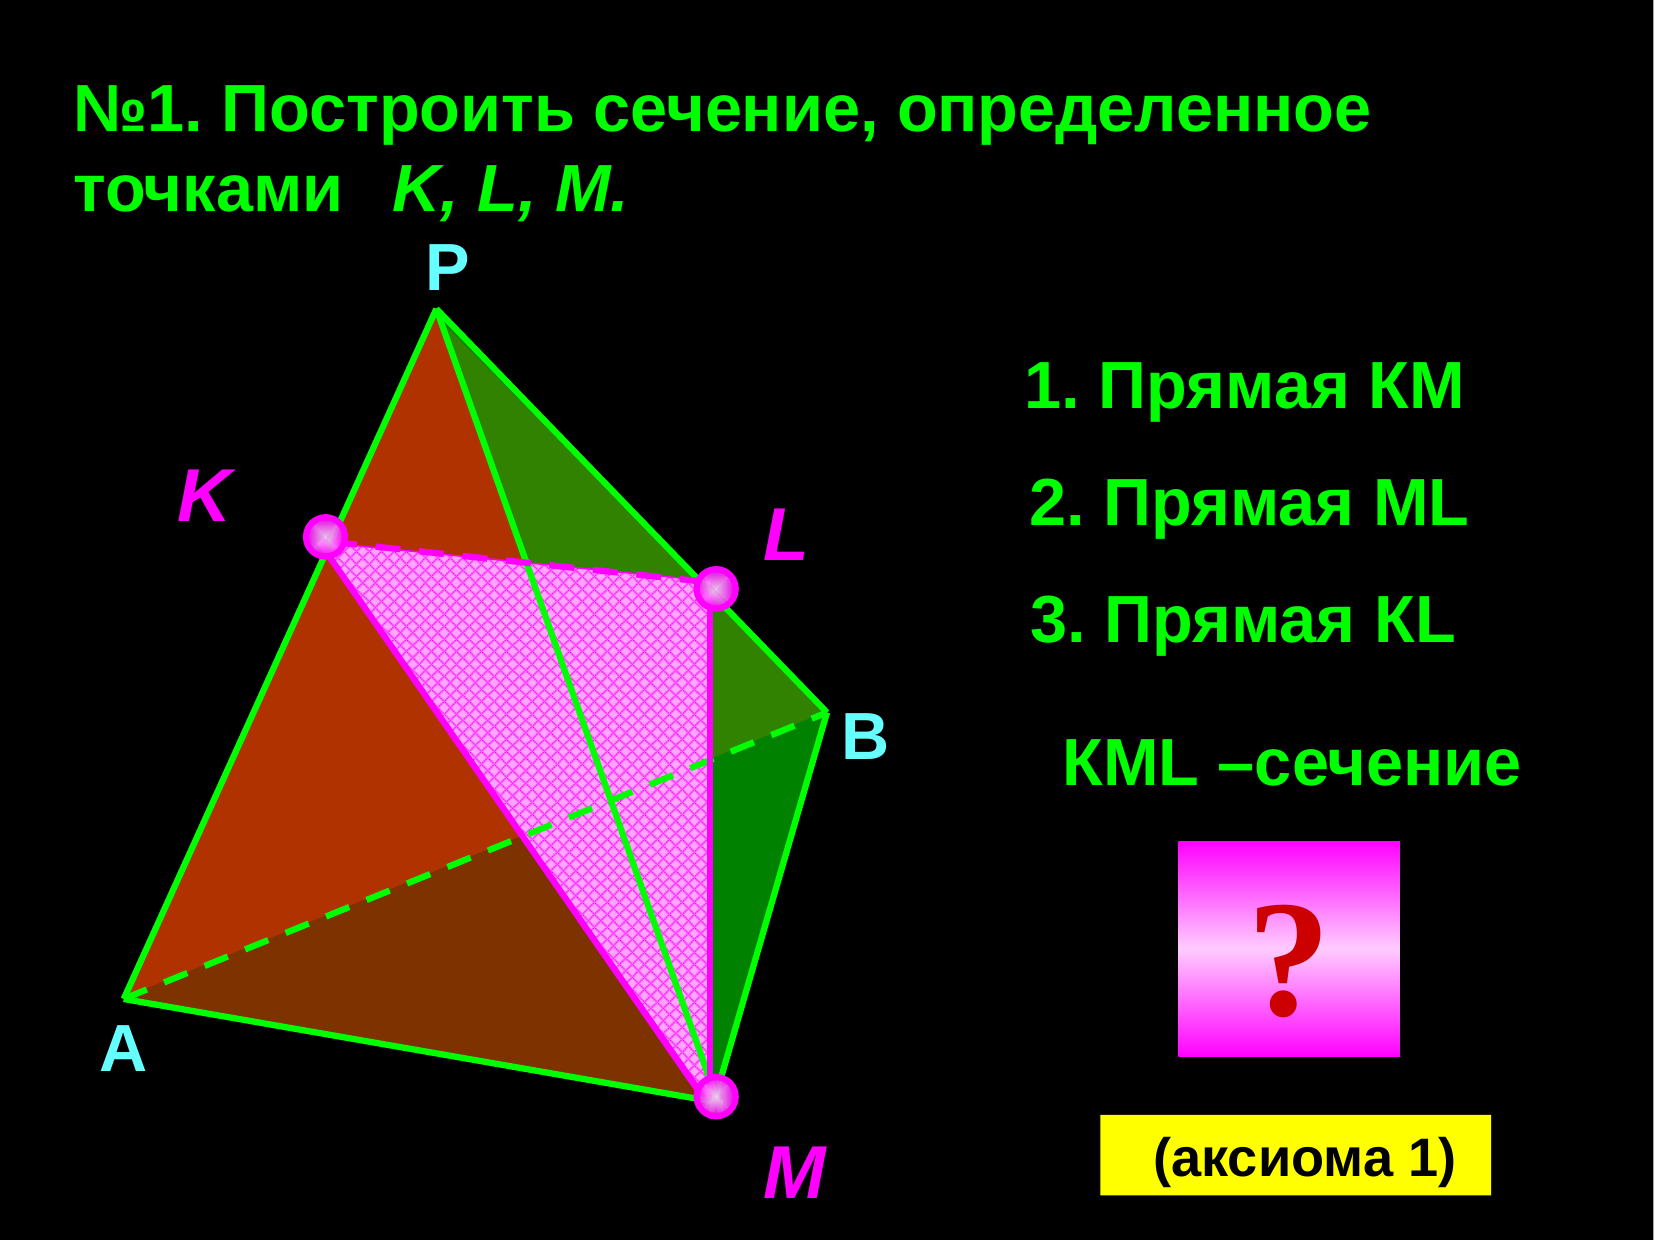

№1. Построить сечение, определенное точками K, L, M.
Р
 Прямая КМ
K
 2. Прямая МL
L
3. Прямая КL
В
КМL –сечение
?
А
(аксиома 1)
M